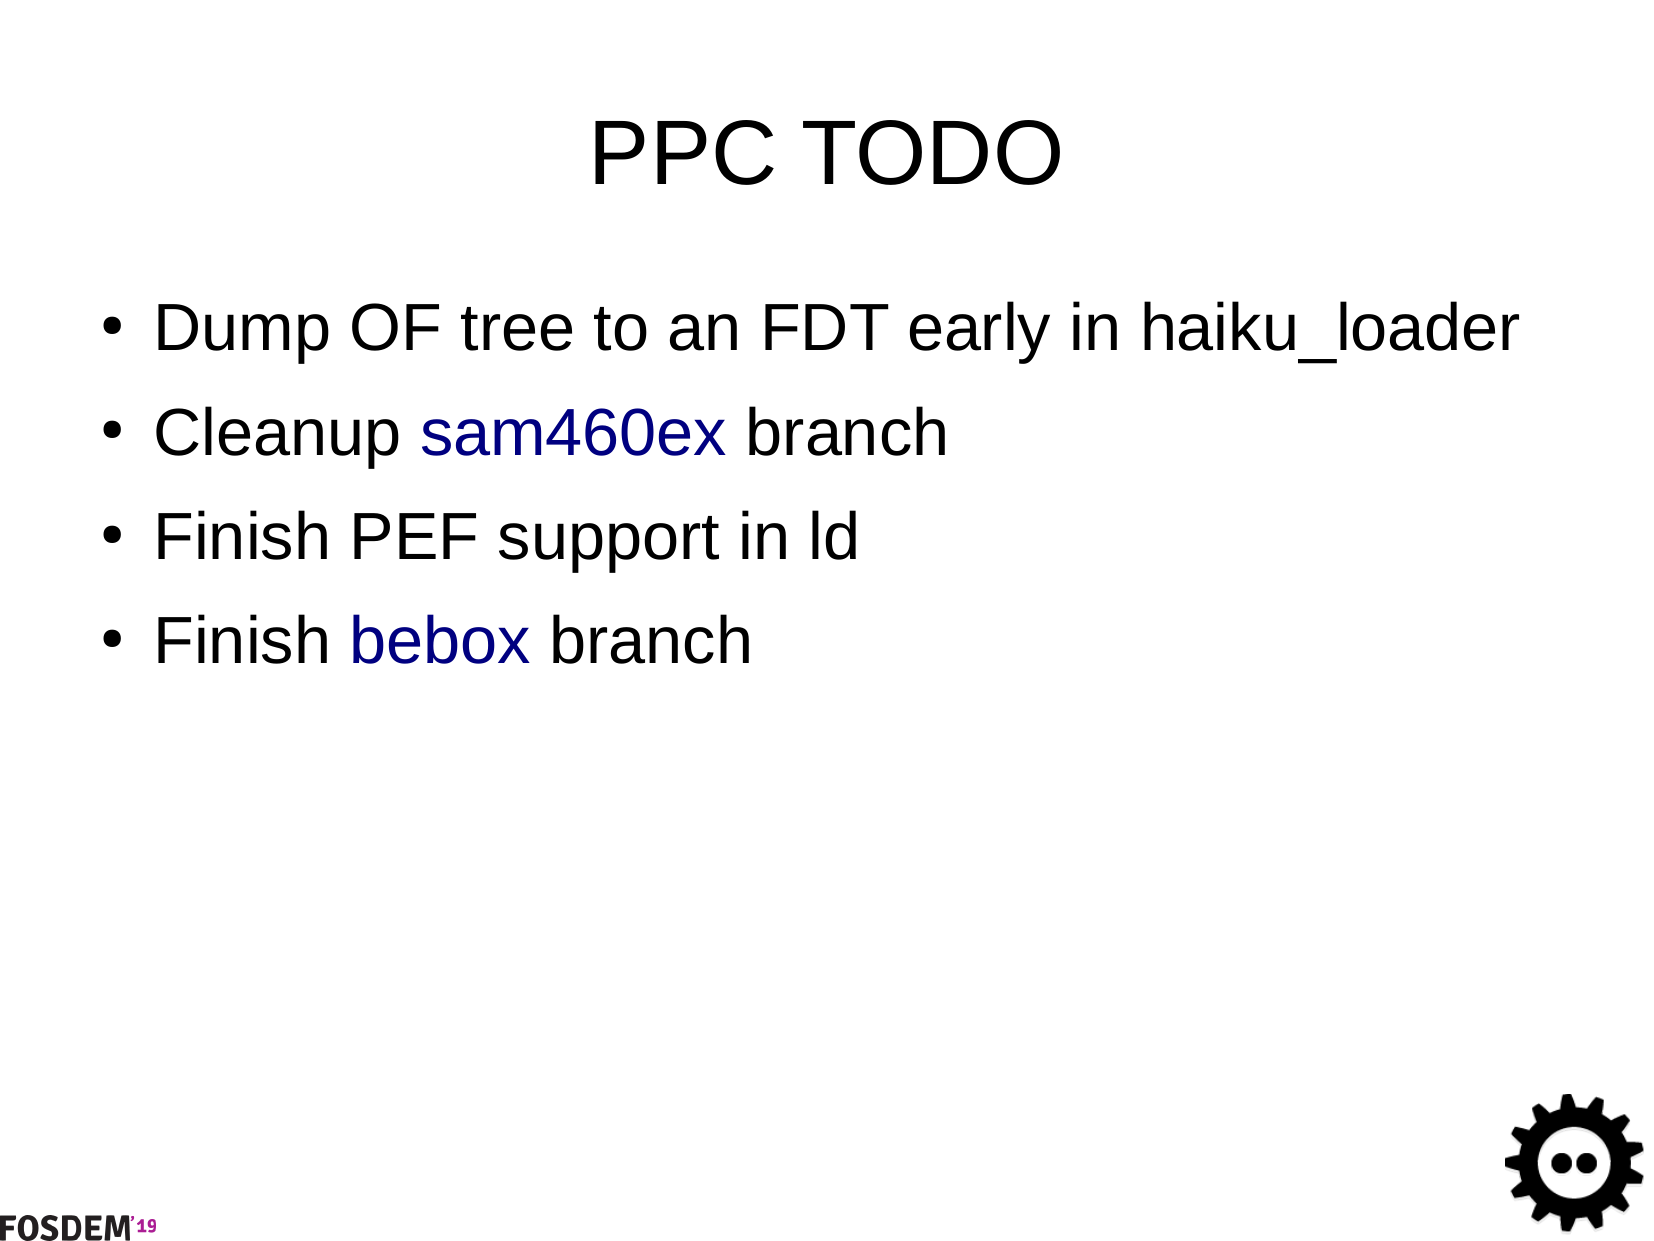

# PPC TODO
Dump OF tree to an FDT early in haiku_loader
Cleanup sam460ex branch
Finish PEF support in ld
Finish bebox branch